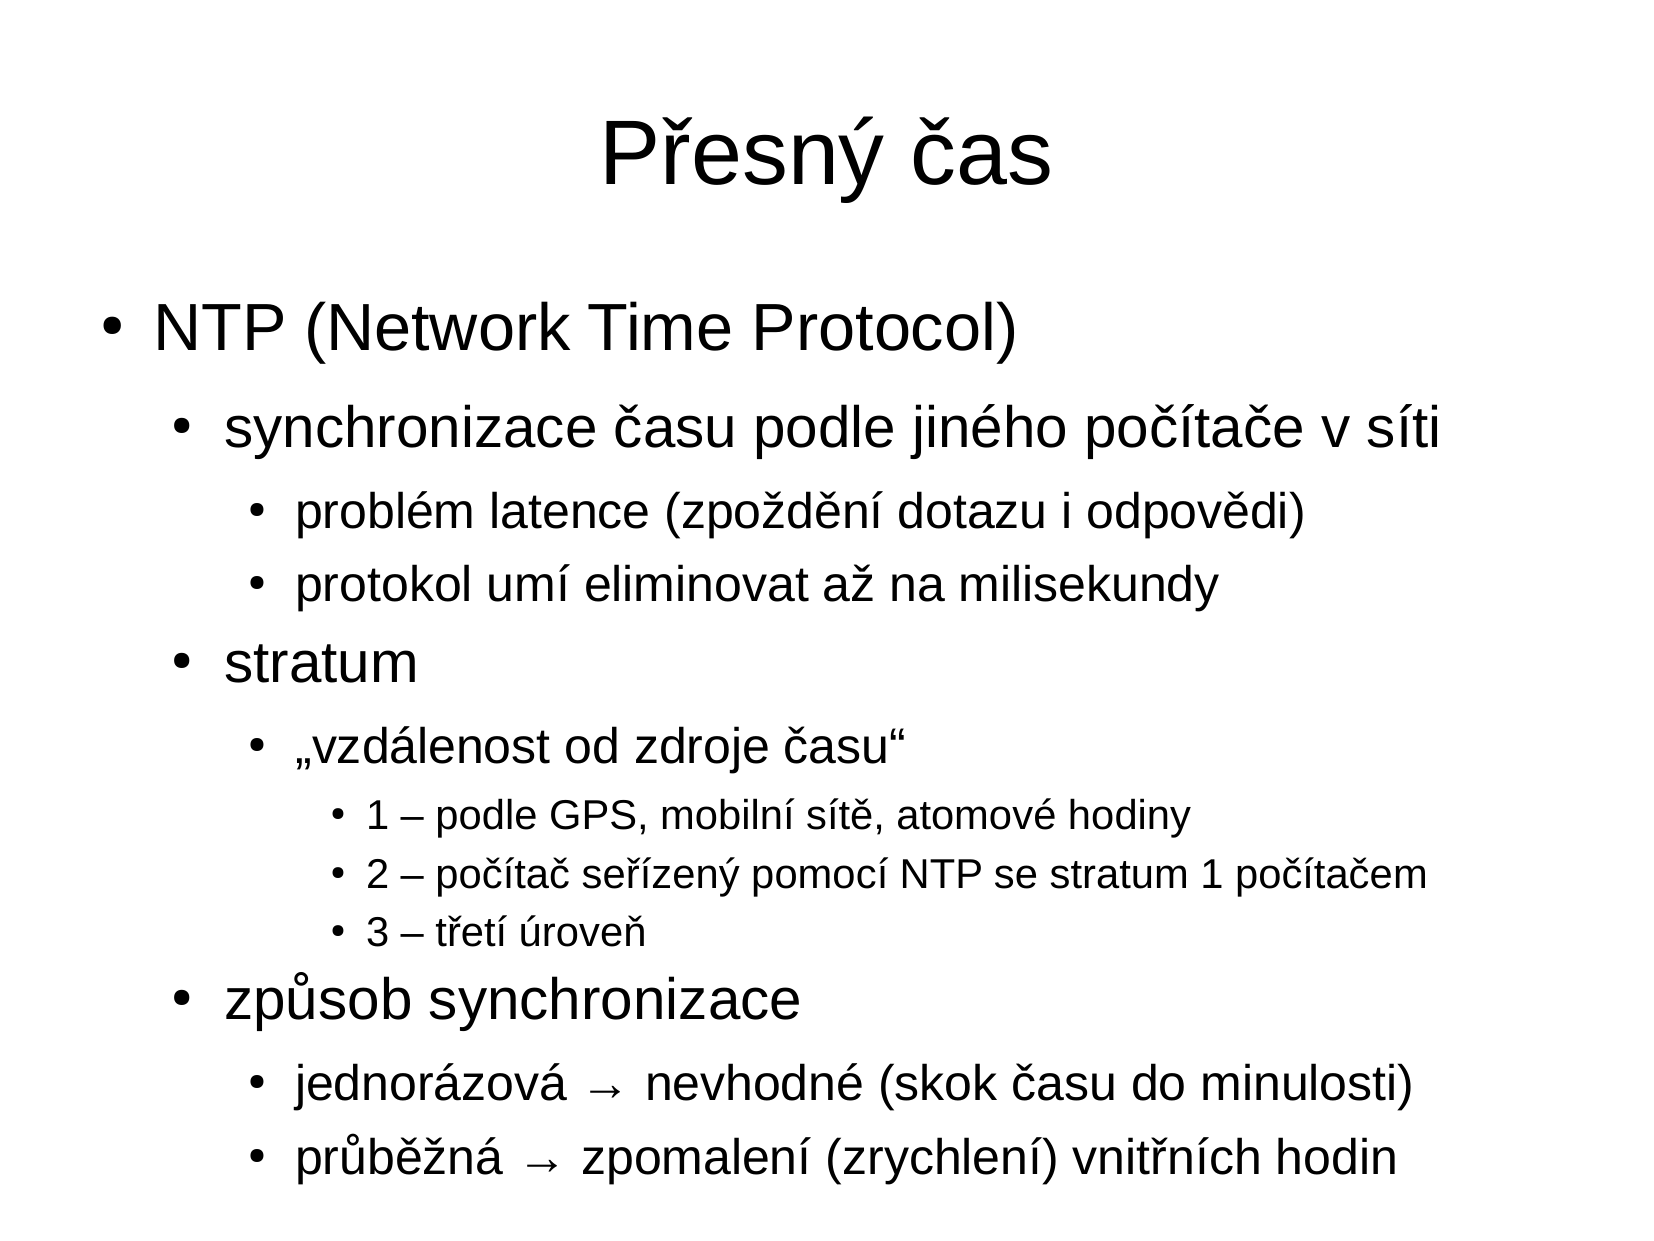

# Přesný čas
NTP (Network Time Protocol)
synchronizace času podle jiného počítače v síti
problém latence (zpoždění dotazu i odpovědi)
protokol umí eliminovat až na milisekundy
stratum
„vzdálenost od zdroje času“
1 – podle GPS, mobilní sítě, atomové hodiny
2 – počítač seřízený pomocí NTP se stratum 1 počítačem
3 – třetí úroveň
způsob synchronizace
jednorázová → nevhodné (skok času do minulosti)
průběžná → zpomalení (zrychlení) vnitřních hodin